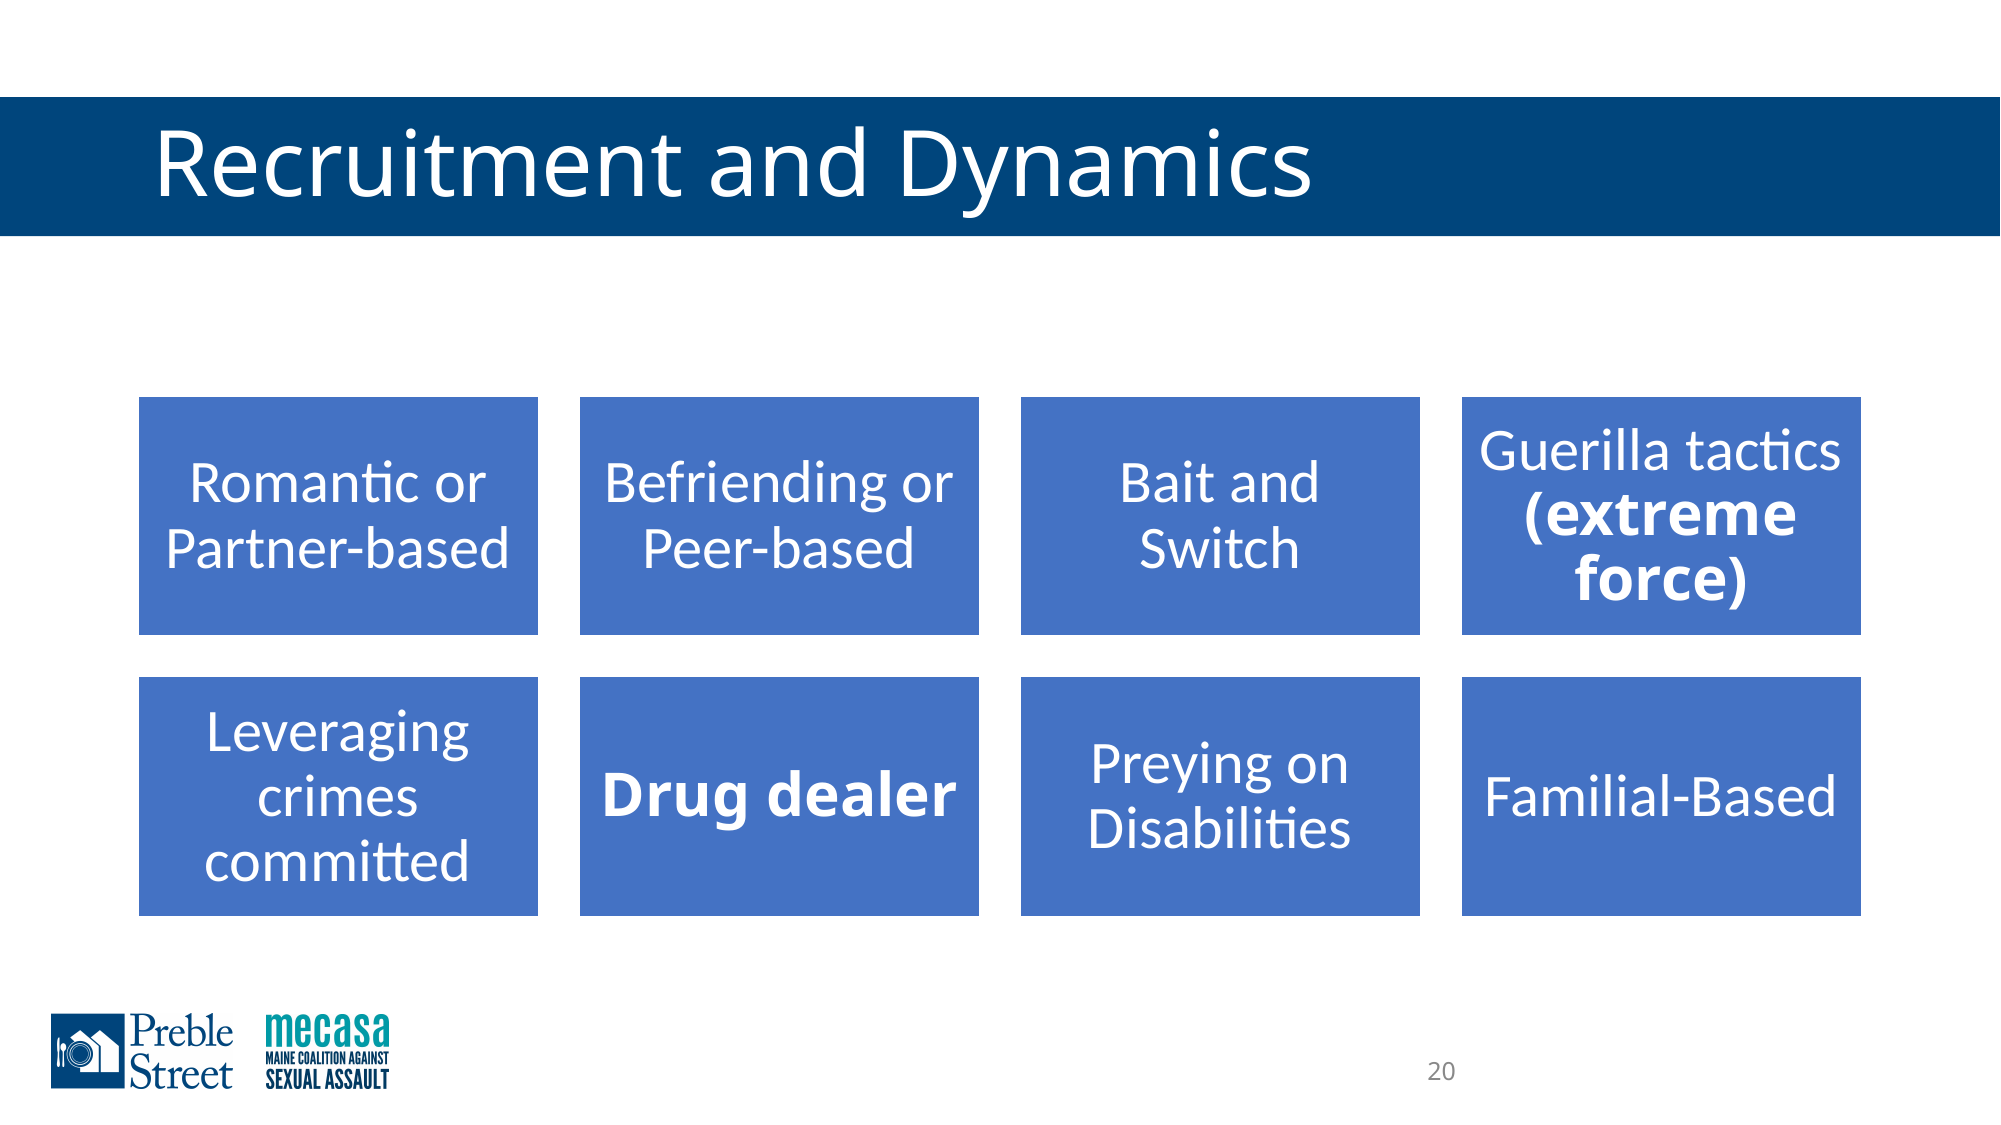

# Recruitment and Dynamics
Romantic or Partner-based
Befriending or Peer-based
Bait and Switch
Guerilla tactics (extreme force)
Leveraging crimes committed
Drug dealer
Preying on Disabilities
Familial-Based
19